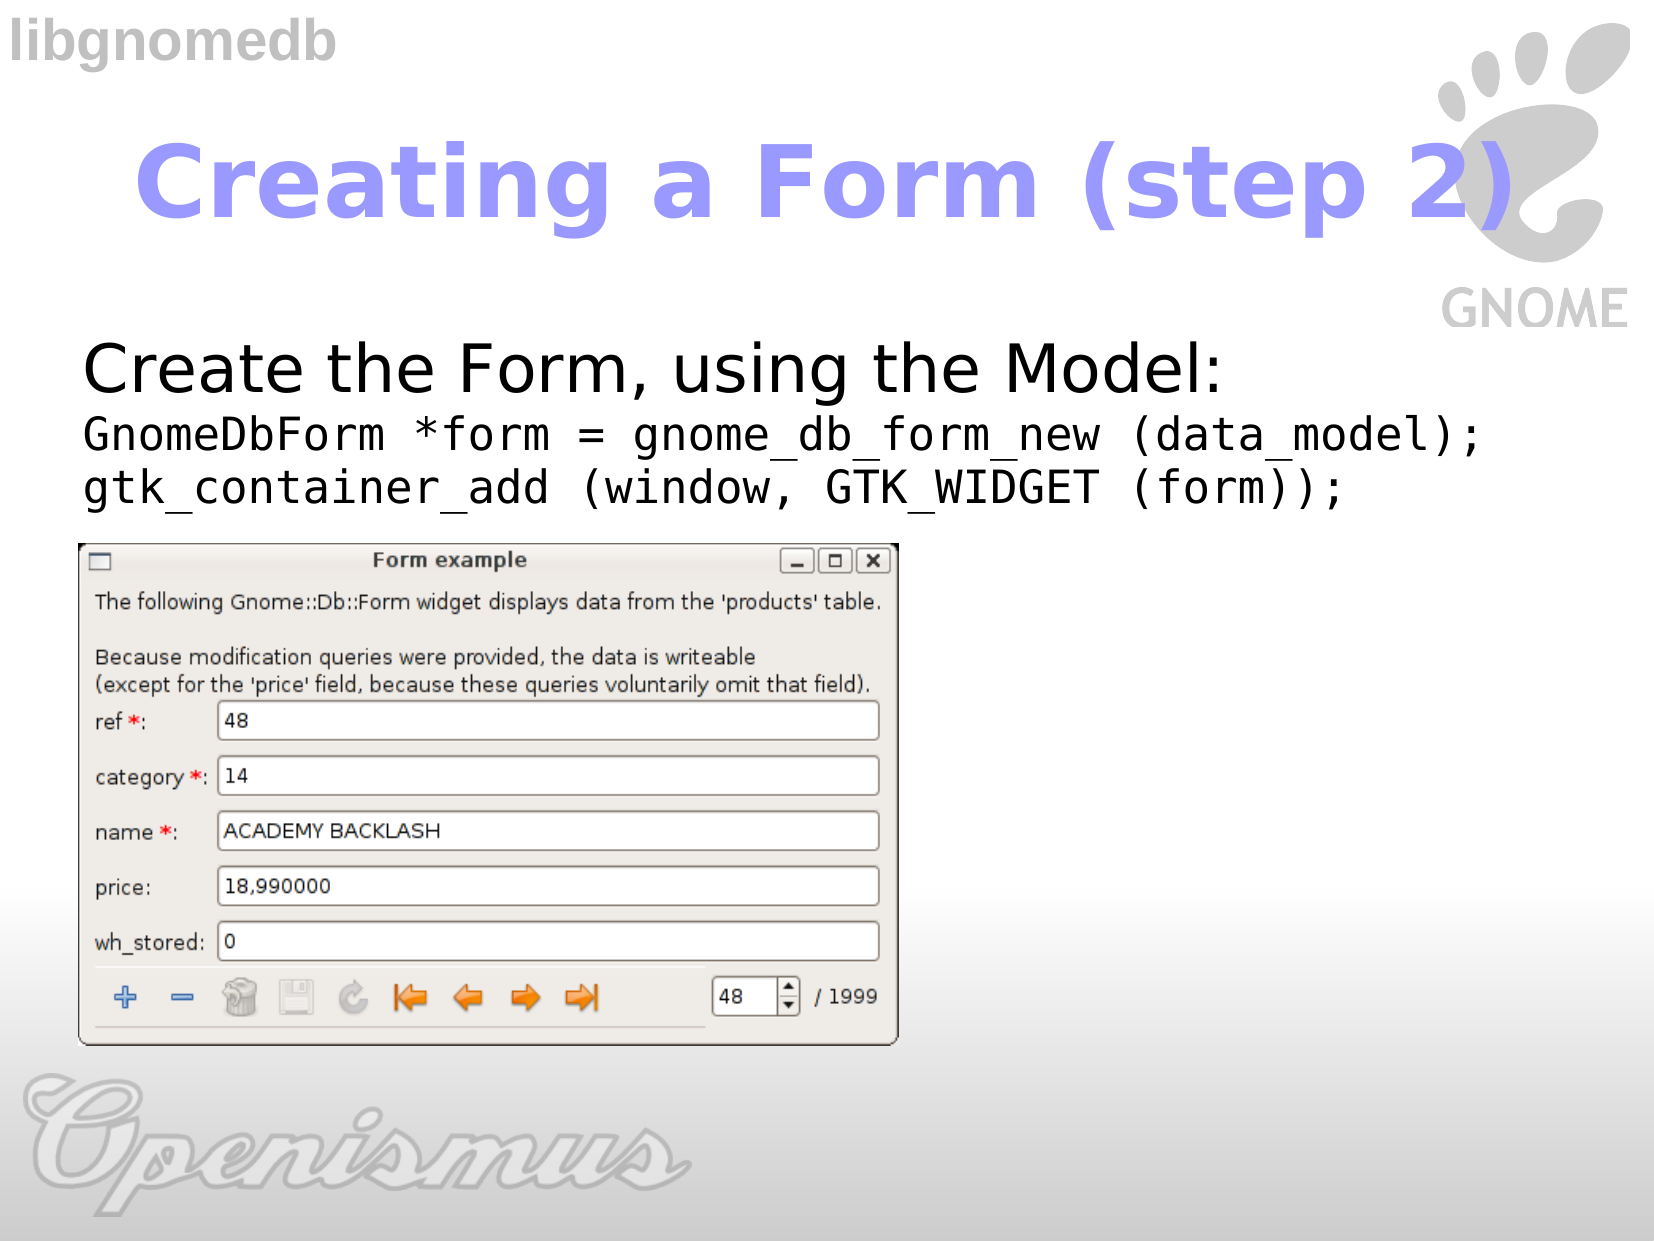

# Creating a Form (step 2)
Create the Form, using the Model:
GnomeDbForm *form = gnome_db_form_new (data_model);
gtk_container_add (window, GTK_WIDGET (form));